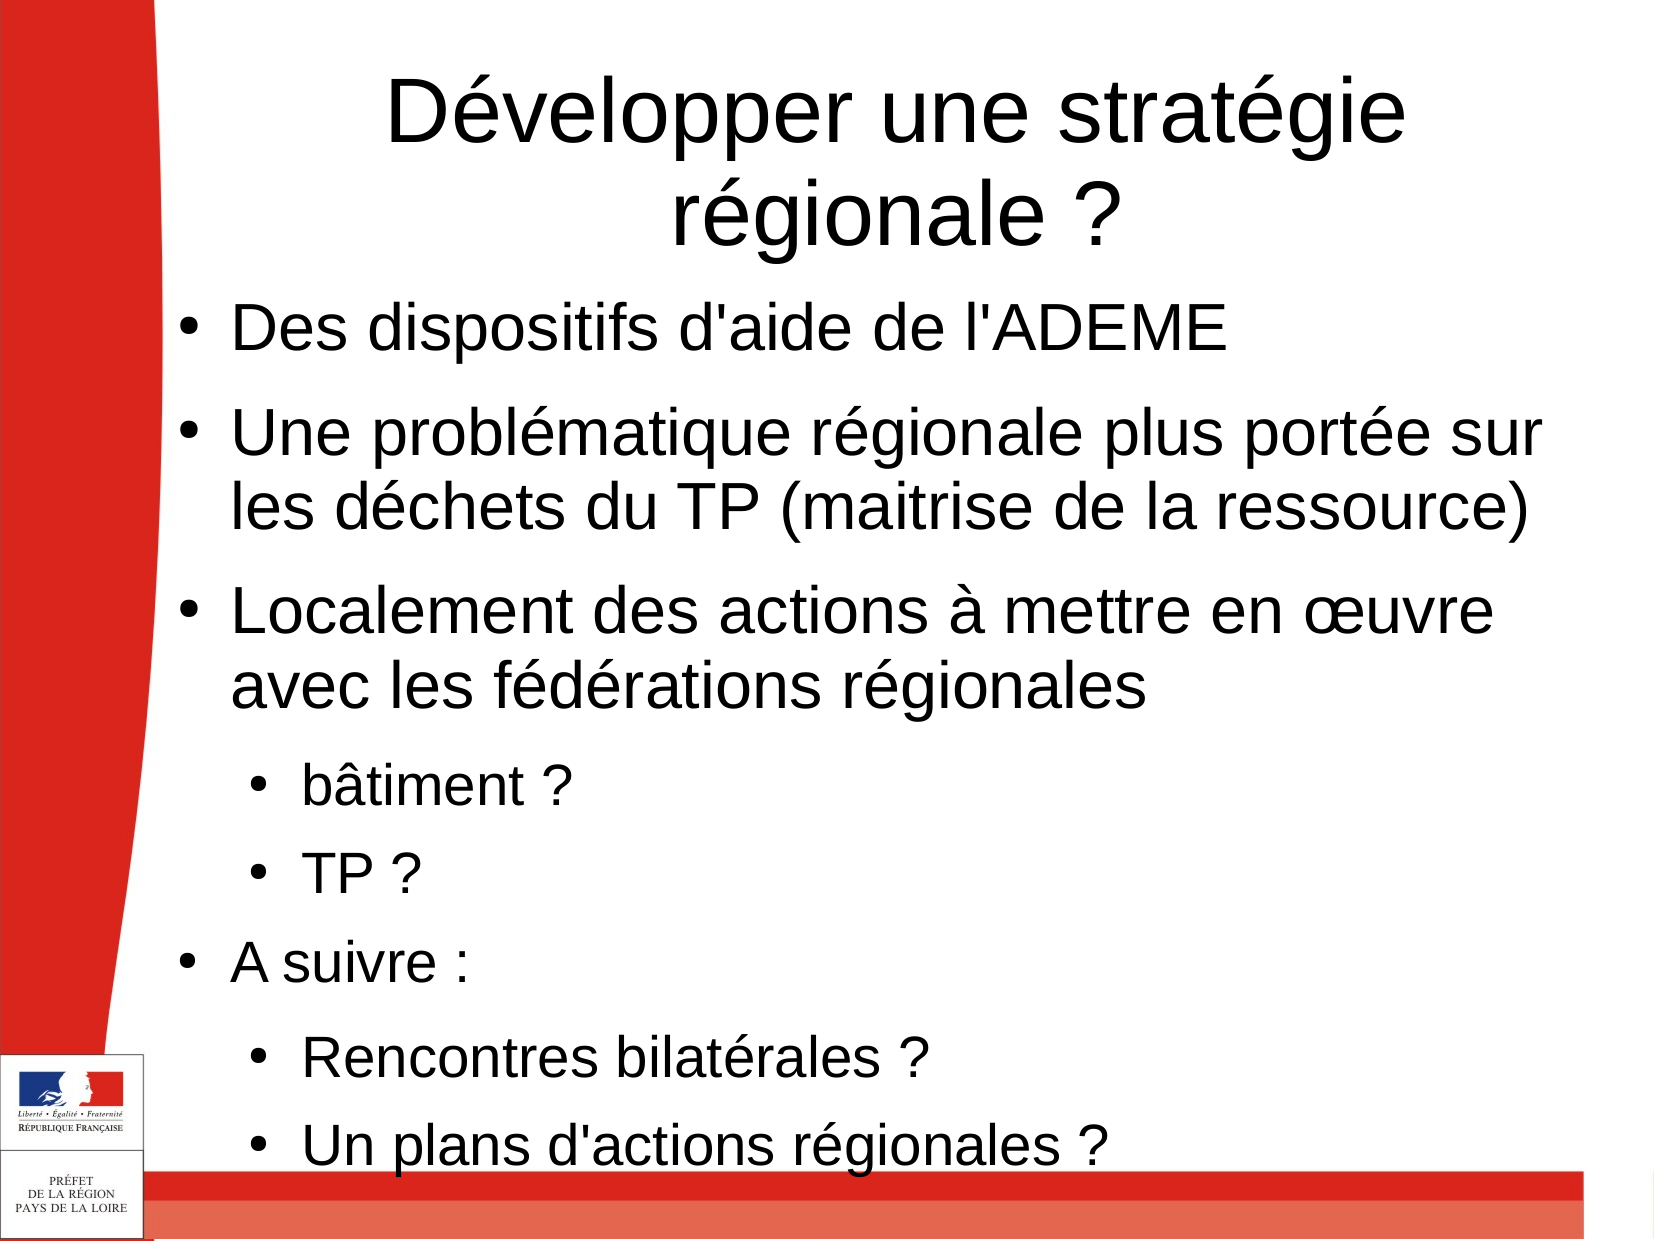

# Développer une stratégie régionale ?
Des dispositifs d'aide de l'ADEME
Une problématique régionale plus portée sur les déchets du TP (maitrise de la ressource)
Localement des actions à mettre en œuvre avec les fédérations régionales
bâtiment ?
TP ?
A suivre :
Rencontres bilatérales ?
Un plans d'actions régionales ?